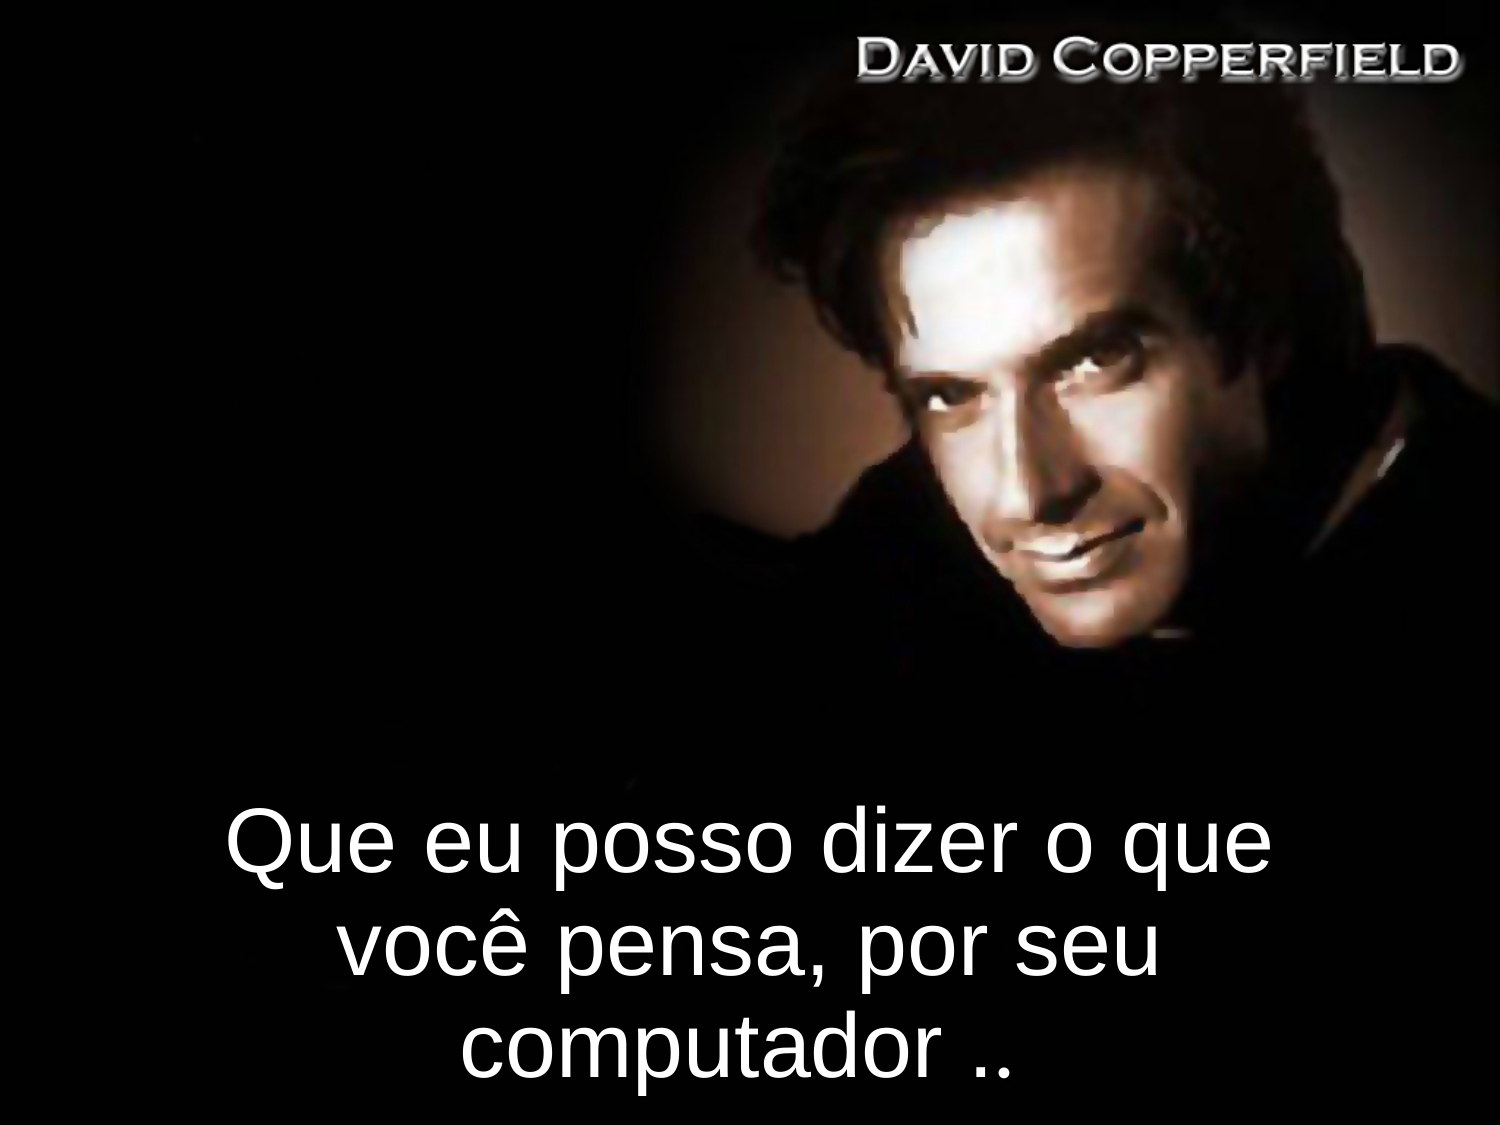

# Que eu posso dizer o que você pensa, por seu computador ..